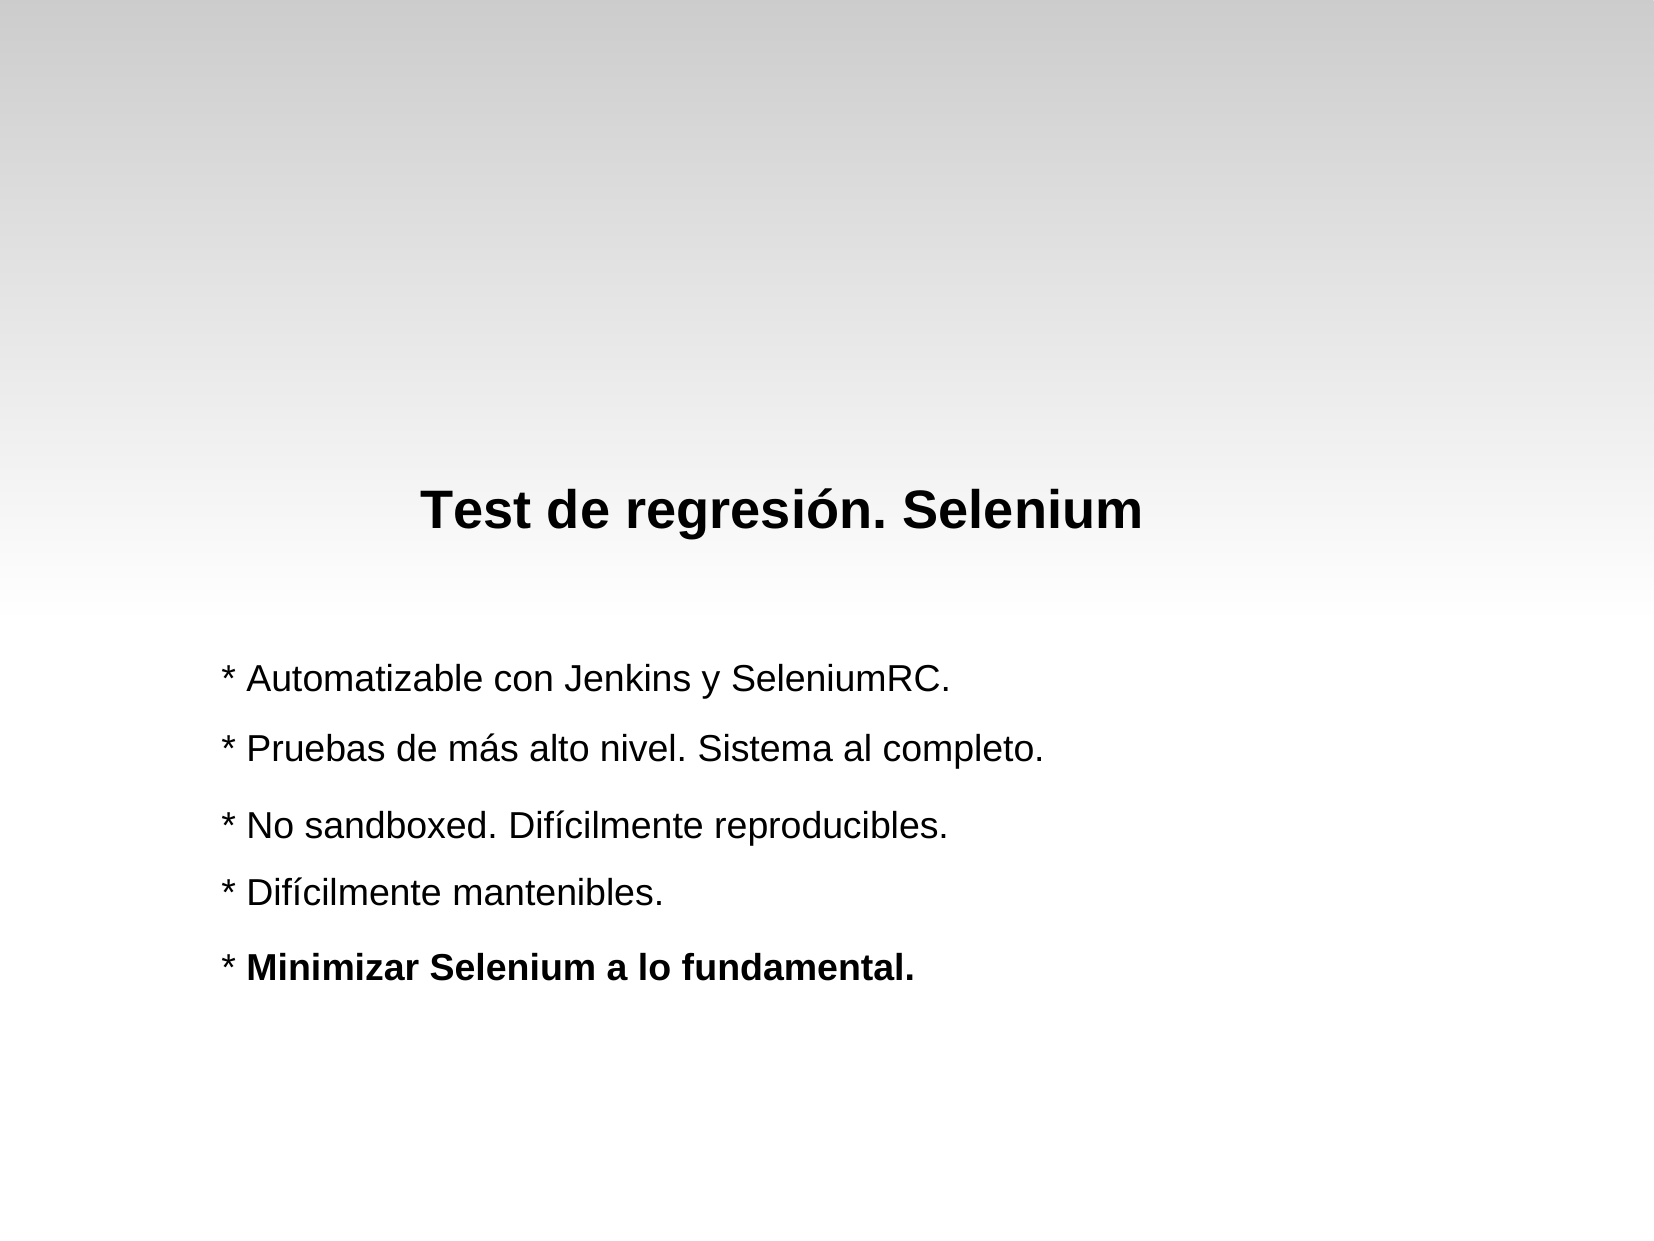

Test de regresión. Selenium
* Automatizable con Jenkins y SeleniumRC.
* Pruebas de más alto nivel. Sistema al completo.
* No sandboxed. Difícilmente reproducibles.
* Difícilmente mantenibles.
* Minimizar Selenium a lo fundamental.